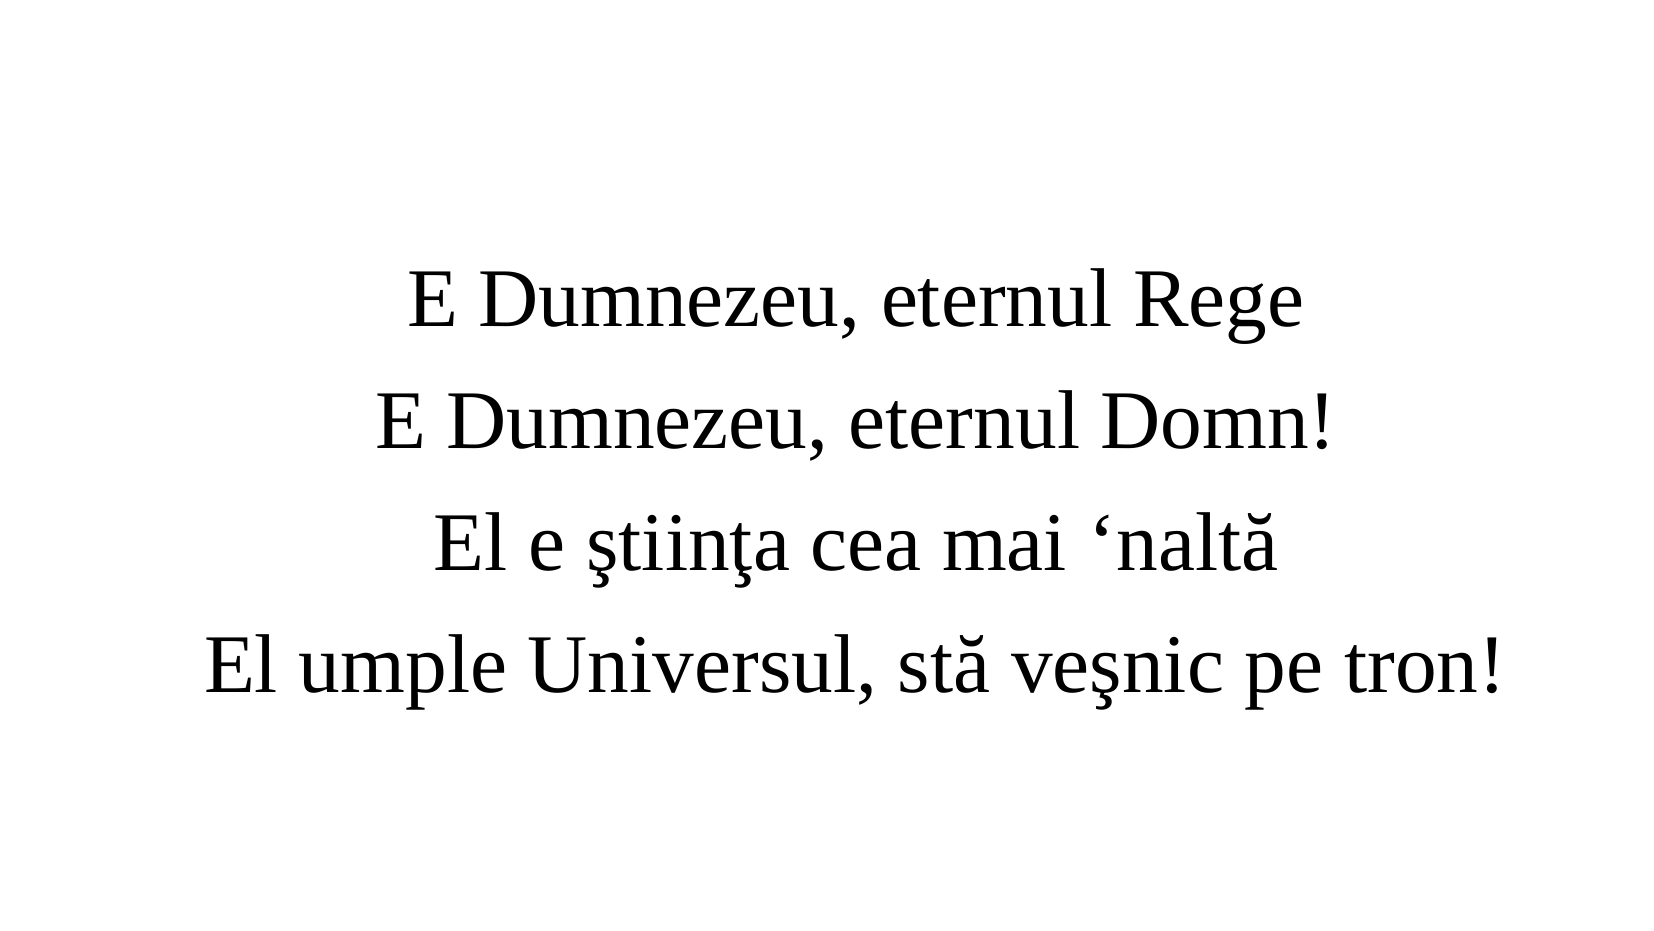

# E Dumnezeu, eternul Rege
E Dumnezeu, eternul Domn!
El e ştiinţa cea mai ‘naltă
El umple Universul, stă veşnic pe tron!